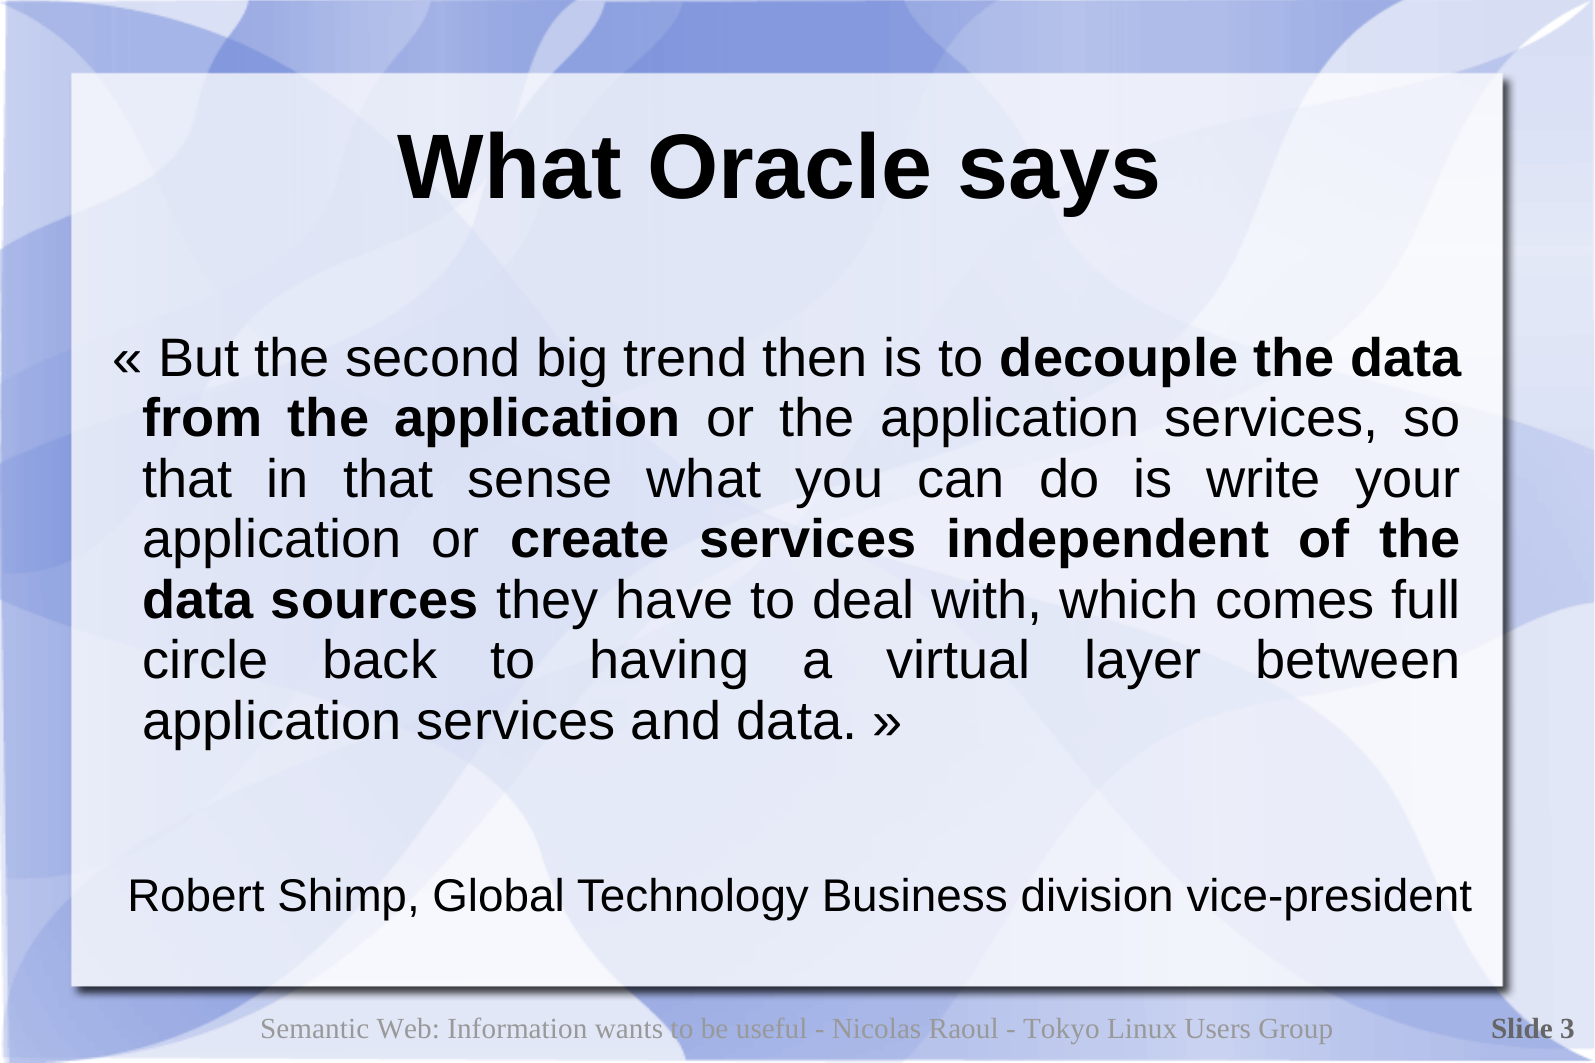

# What Oracle says
« But the second big trend then is to decouple the data from the application or the application services, so that in that sense what you can do is write your application or create services independent of the data sources they have to deal with, which comes full circle back to having a virtual layer between application services and data. »
Robert Shimp, Global Technology Business division vice-president
Semantic Web: Information wants to be useful - Nicolas Raoul - Tokyo Linux Users Group
3